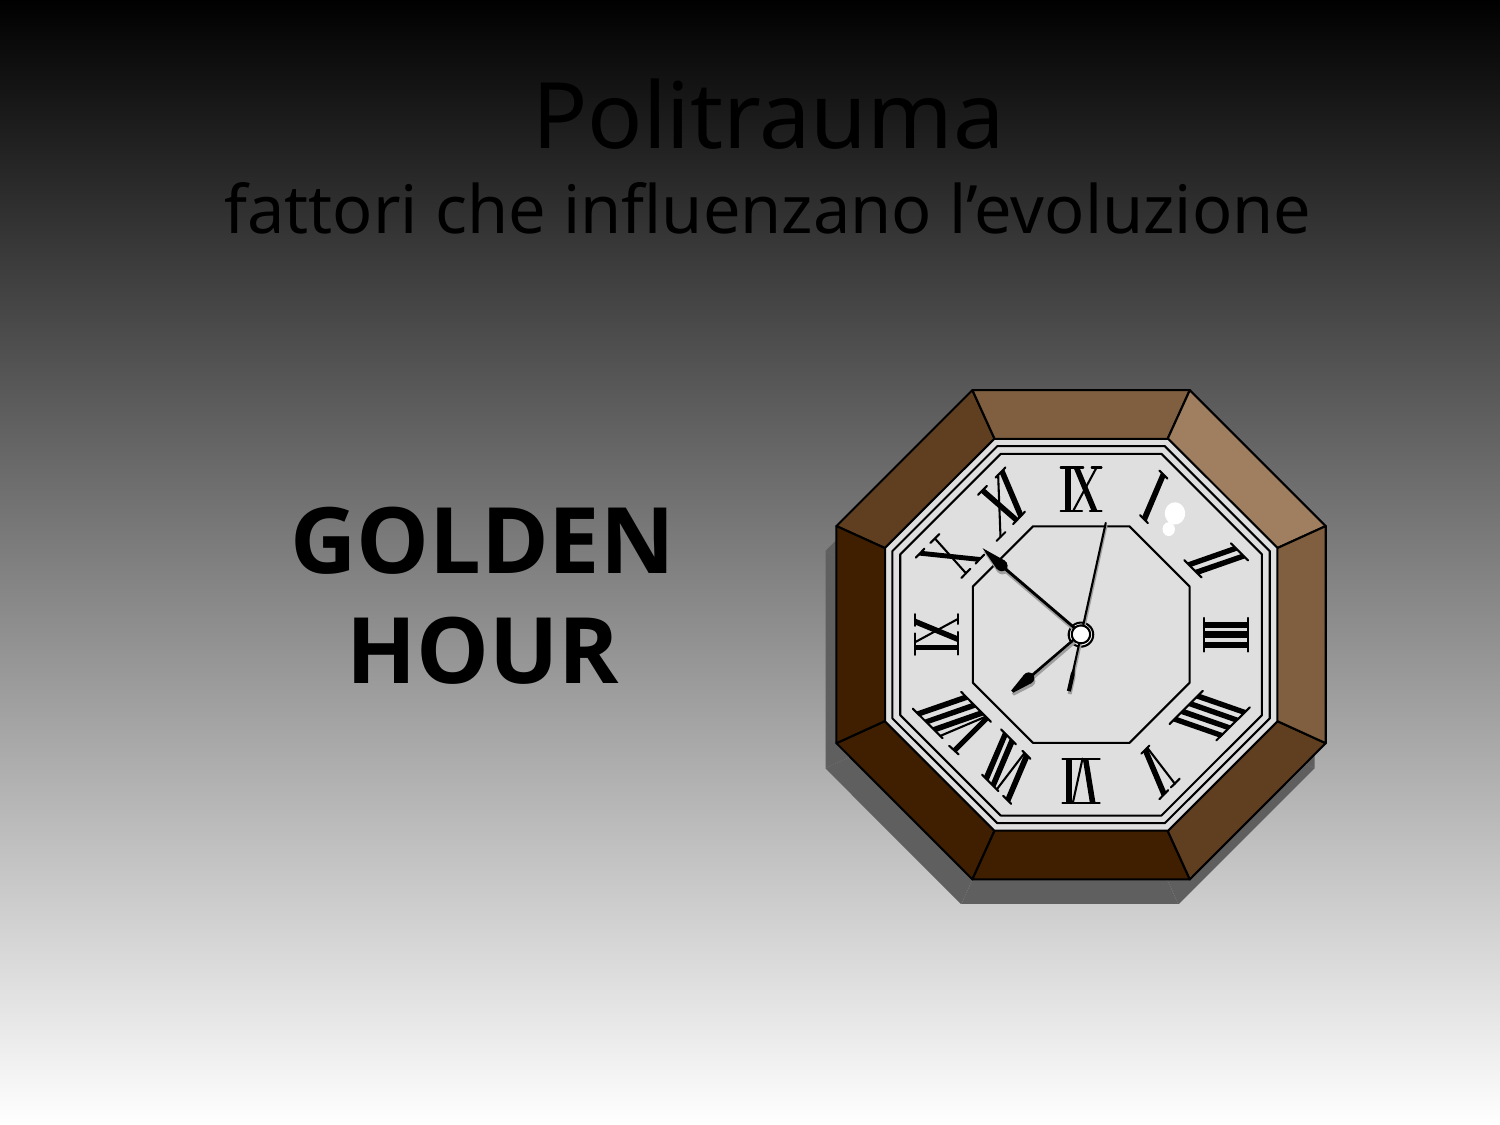

# Politrauma fattori che influenzano l’evoluzione
 GOLDEN
HOUR